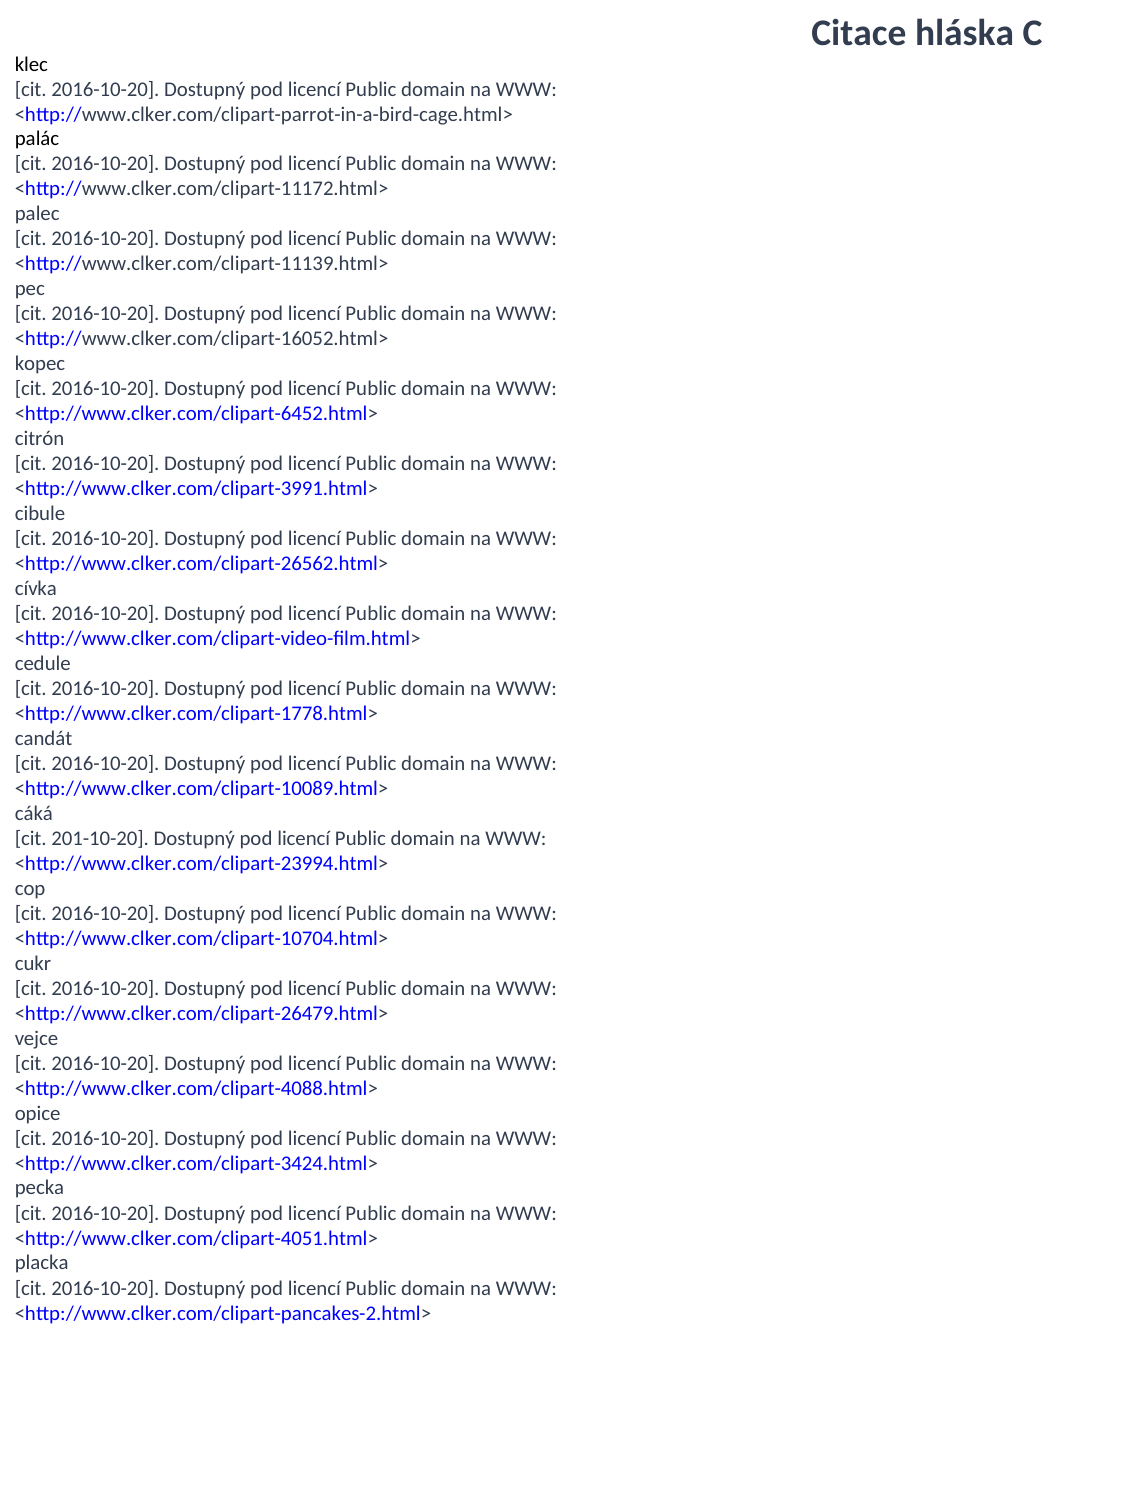

Citace hláska C
klec
[cit. 2016-10-20]. Dostupný pod licencí Public domain na WWW:
<http://www.clker.com/clipart-parrot-in-a-bird-cage.html>
palác
[cit. 2016-10-20]. Dostupný pod licencí Public domain na WWW:
<http://www.clker.com/clipart-11172.html>
palec
[cit. 2016-10-20]. Dostupný pod licencí Public domain na WWW:
<http://www.clker.com/clipart-11139.html>
pec
[cit. 2016-10-20]. Dostupný pod licencí Public domain na WWW:
<http://www.clker.com/clipart-16052.html>
kopec
[cit. 2016-10-20]. Dostupný pod licencí Public domain na WWW:
<http://www.clker.com/clipart-6452.html>
citrón
[cit. 2016-10-20]. Dostupný pod licencí Public domain na WWW:
<http://www.clker.com/clipart-3991.html>
cibule
[cit. 2016-10-20]. Dostupný pod licencí Public domain na WWW:
<http://www.clker.com/clipart-26562.html>
cívka
[cit. 2016-10-20]. Dostupný pod licencí Public domain na WWW:
<http://www.clker.com/clipart-video-film.html>
cedule
[cit. 2016-10-20]. Dostupný pod licencí Public domain na WWW:
<http://www.clker.com/clipart-1778.html>
candát
[cit. 2016-10-20]. Dostupný pod licencí Public domain na WWW:
<http://www.clker.com/clipart-10089.html>
cáká
[cit. 201-10-20]. Dostupný pod licencí Public domain na WWW:
<http://www.clker.com/clipart-23994.html>
cop
[cit. 2016-10-20]. Dostupný pod licencí Public domain na WWW:
<http://www.clker.com/clipart-10704.html>
cukr
[cit. 2016-10-20]. Dostupný pod licencí Public domain na WWW:
<http://www.clker.com/clipart-26479.html>
vejce
[cit. 2016-10-20]. Dostupný pod licencí Public domain na WWW:
<http://www.clker.com/clipart-4088.html>
opice
[cit. 2016-10-20]. Dostupný pod licencí Public domain na WWW:
<http://www.clker.com/clipart-3424.html>
pecka
[cit. 2016-10-20]. Dostupný pod licencí Public domain na WWW:
<http://www.clker.com/clipart-4051.html>
placka
[cit. 2016-10-20]. Dostupný pod licencí Public domain na WWW:
<http://www.clker.com/clipart-pancakes-2.html>